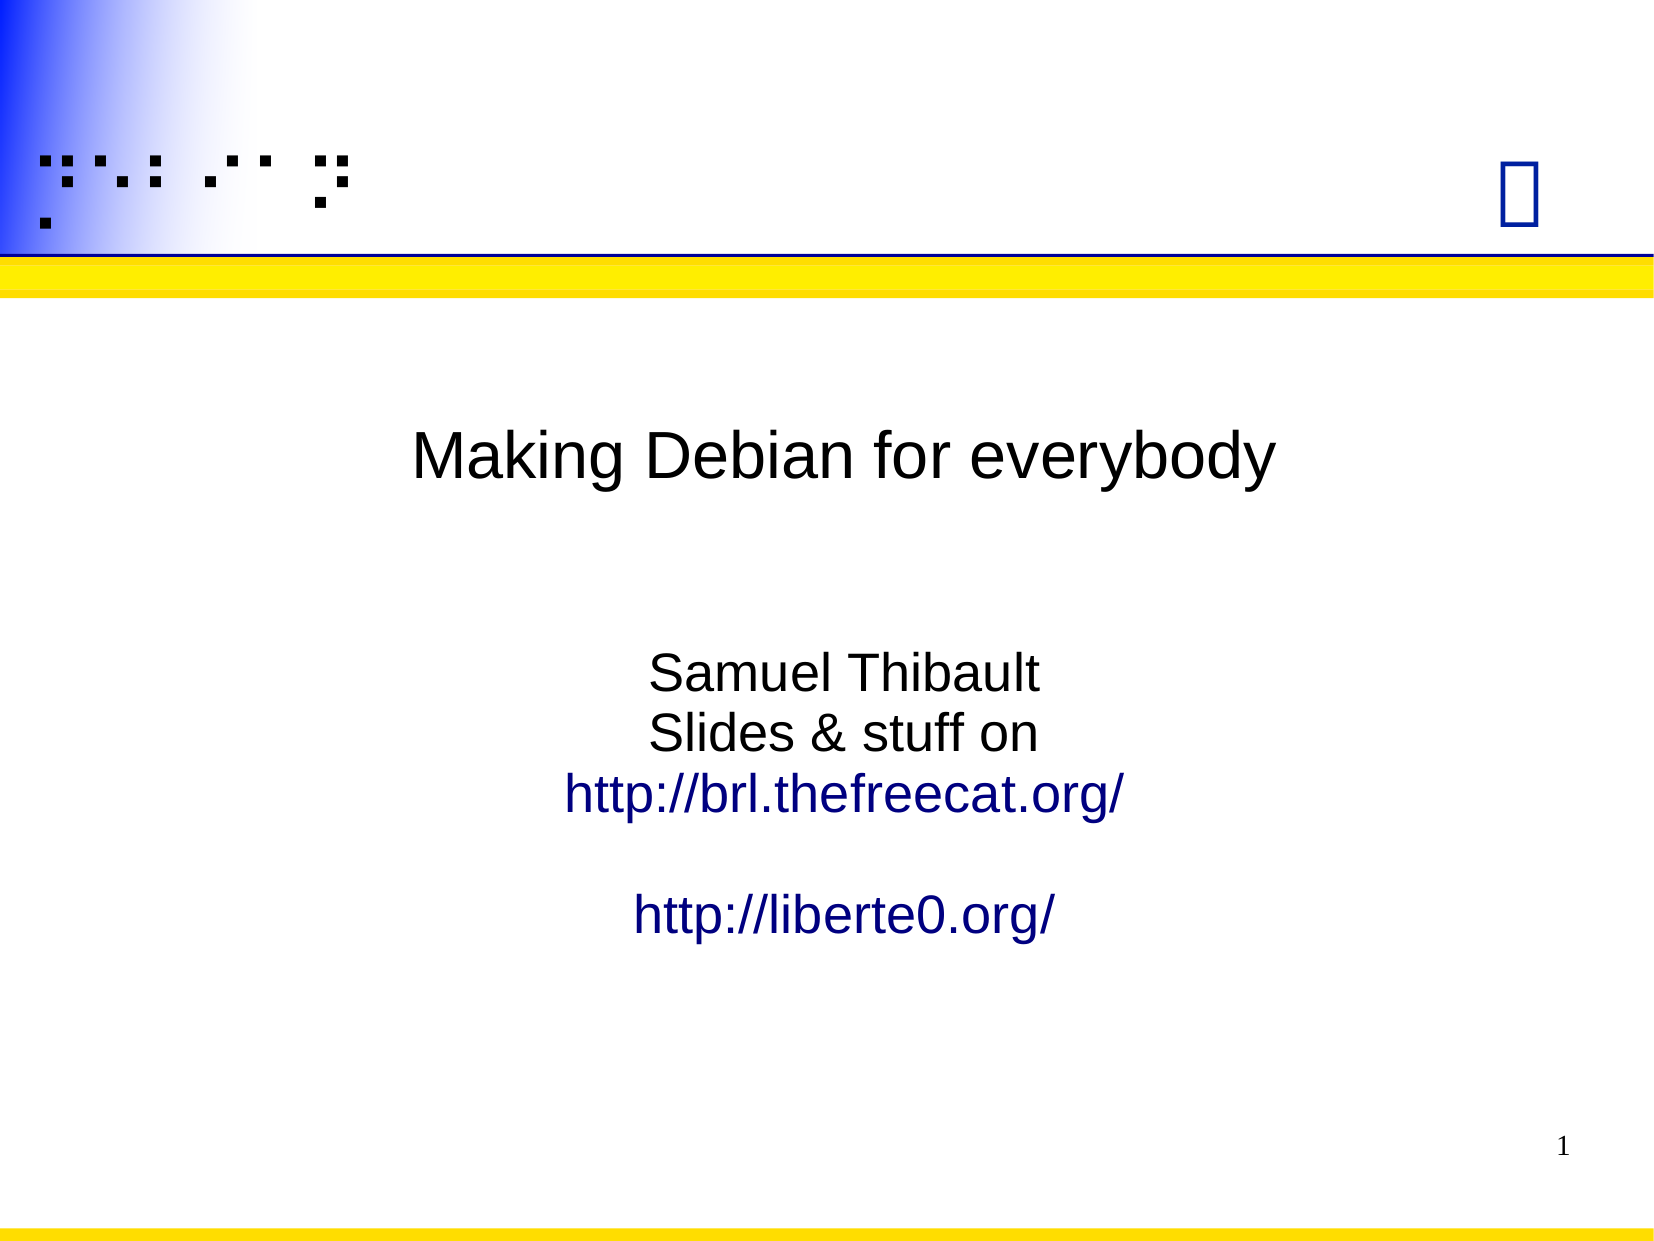

# ﾠ
Making Debian for everybody
Samuel Thibault
Slides & stuff on
http://brl.thefreecat.org/
http://liberte0.org/
1